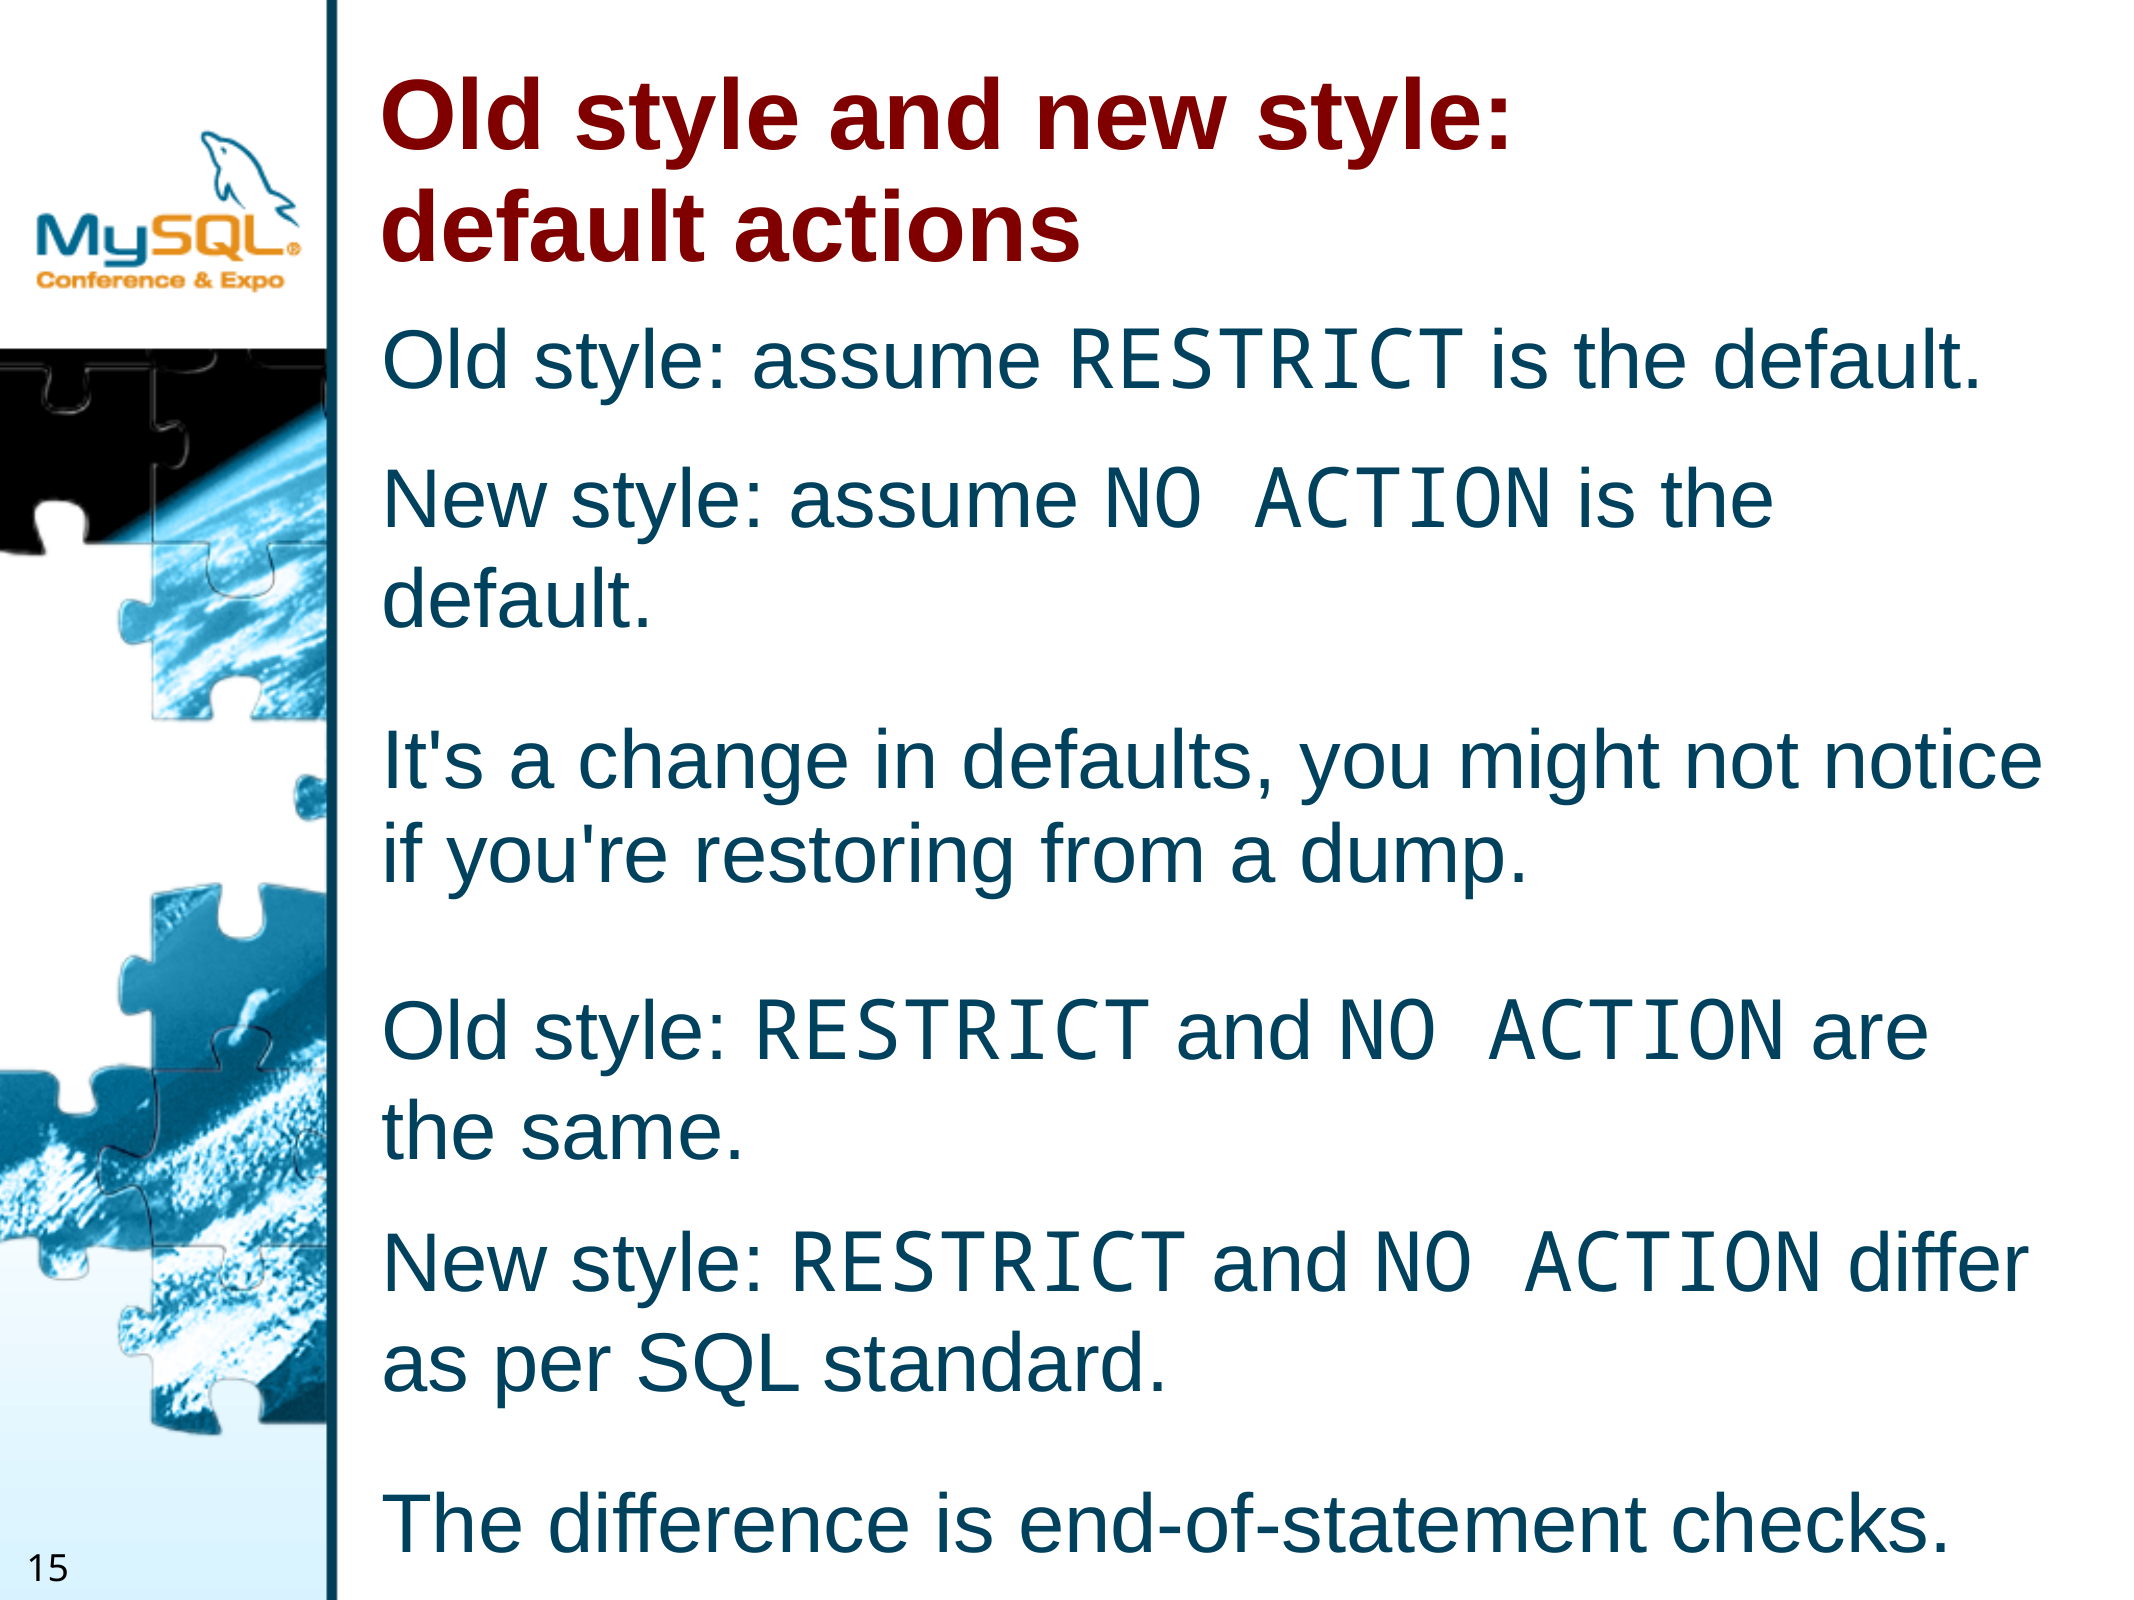

# Old style and new style: default actions
Old style: assume RESTRICT is the default.
New style: assume NO ACTION is the default.
It's a change in defaults, you might not notice if you're restoring from a dump.
Old style: RESTRICT and NO ACTION are the same.
New style: RESTRICT and NO ACTION differ as per SQL standard.
The difference is end-of-statement checks.